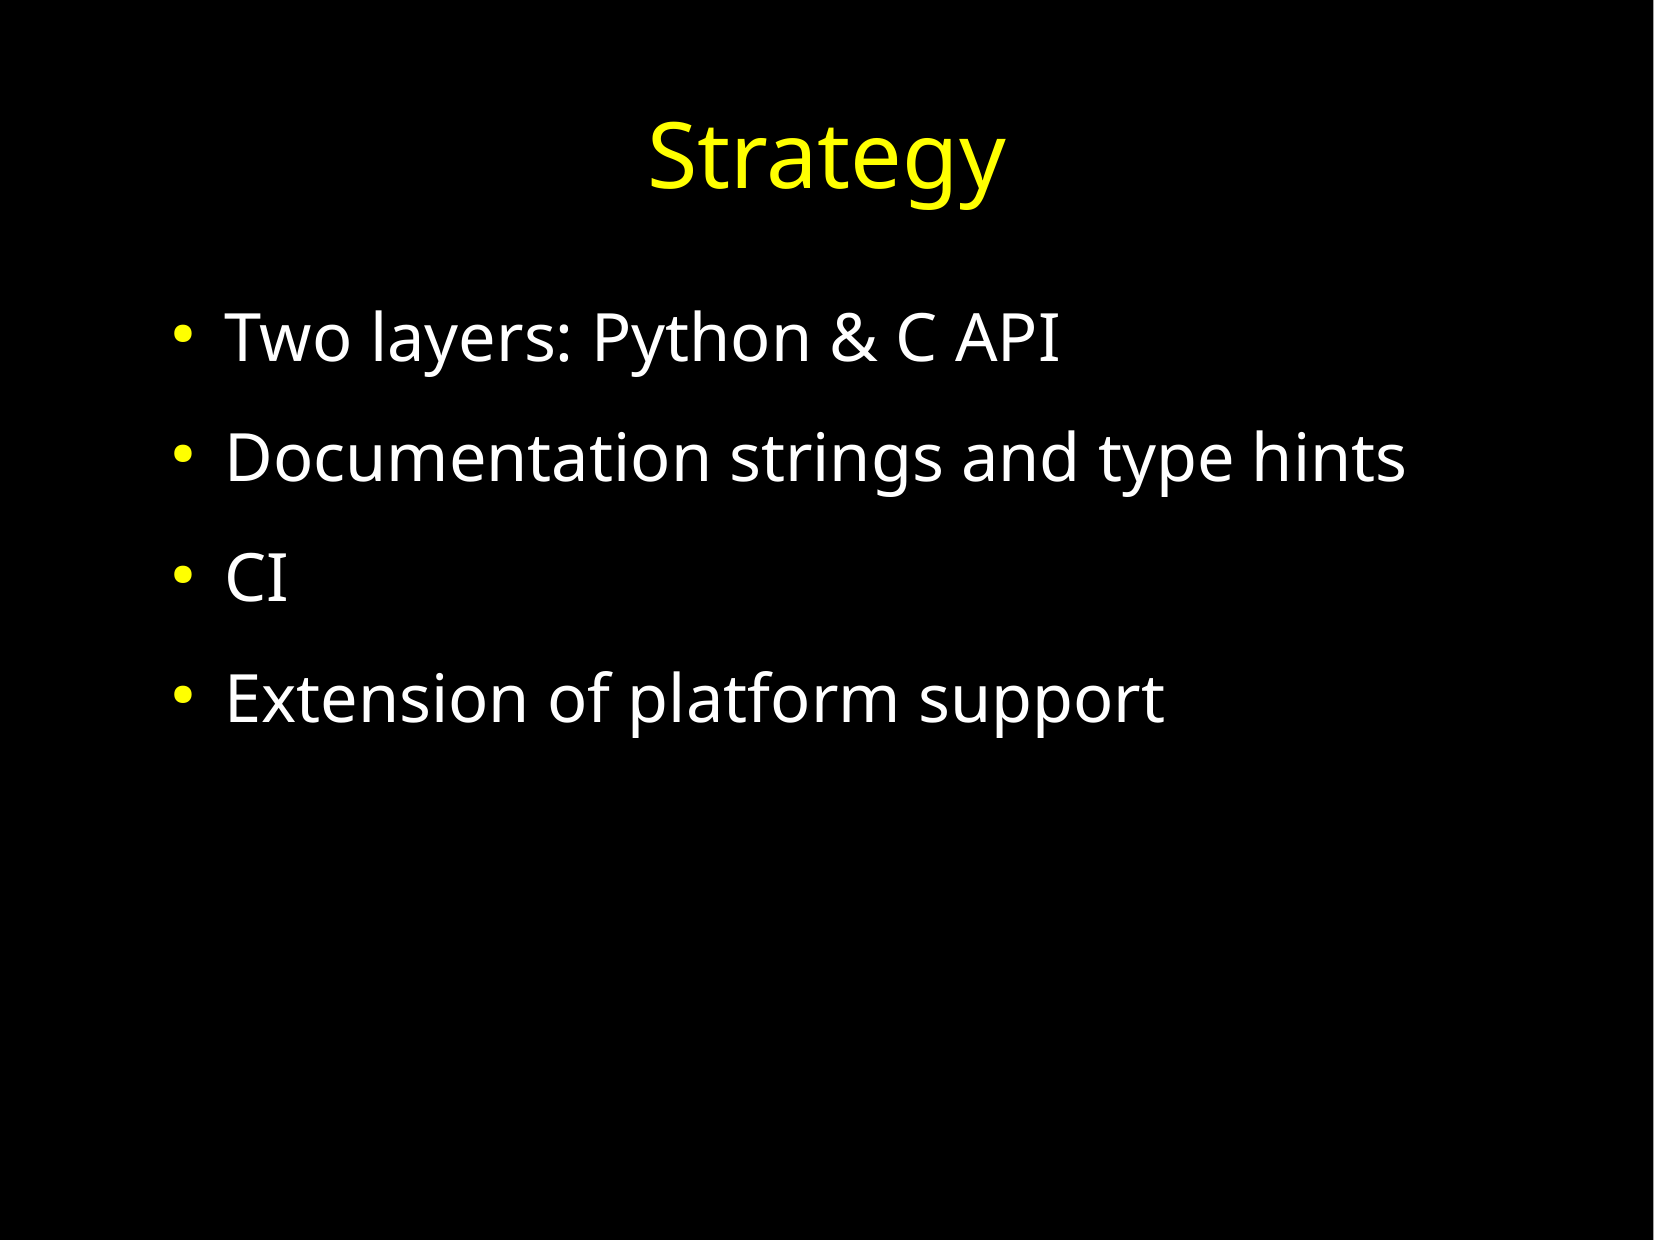

# Strategy
Two layers: Python & C API
Documentation strings and type hints
CI
Extension of platform support